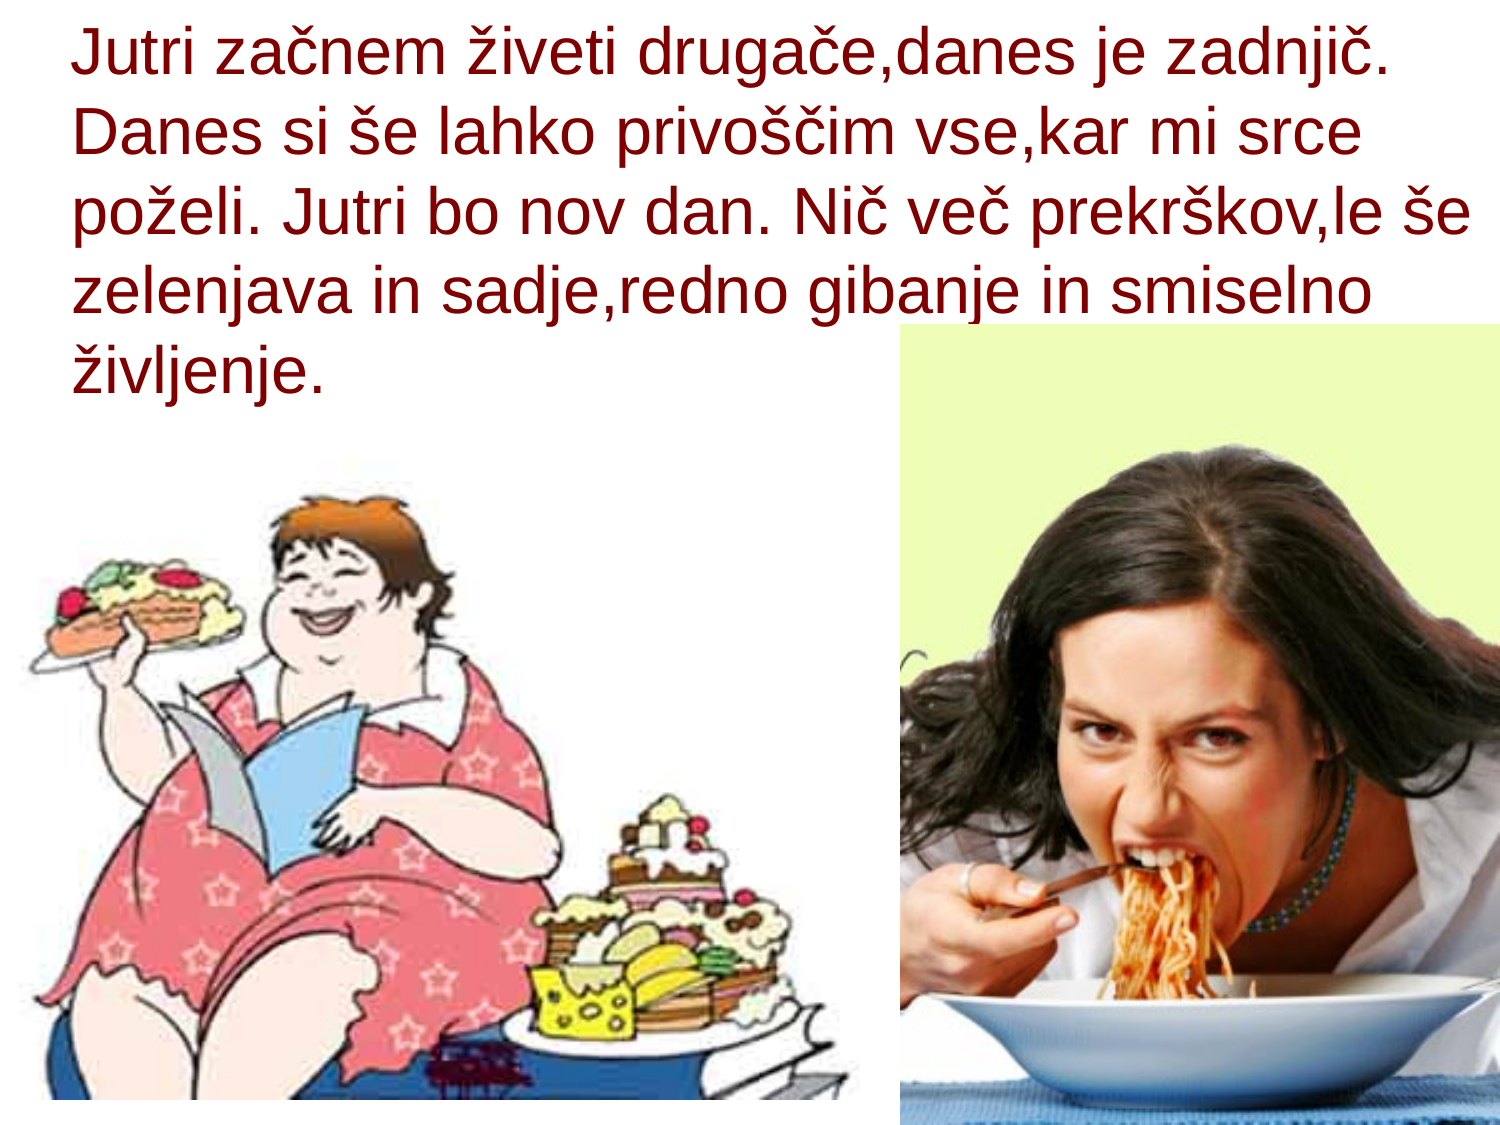

# Jutri začnem živeti drugače,danes je zadnjič. Danes si še lahko privoščim vse,kar mi srce poželi. Jutri bo nov dan. Nič več prekrškov,le še zelenjava in sadje,redno gibanje in smiselno življenje.